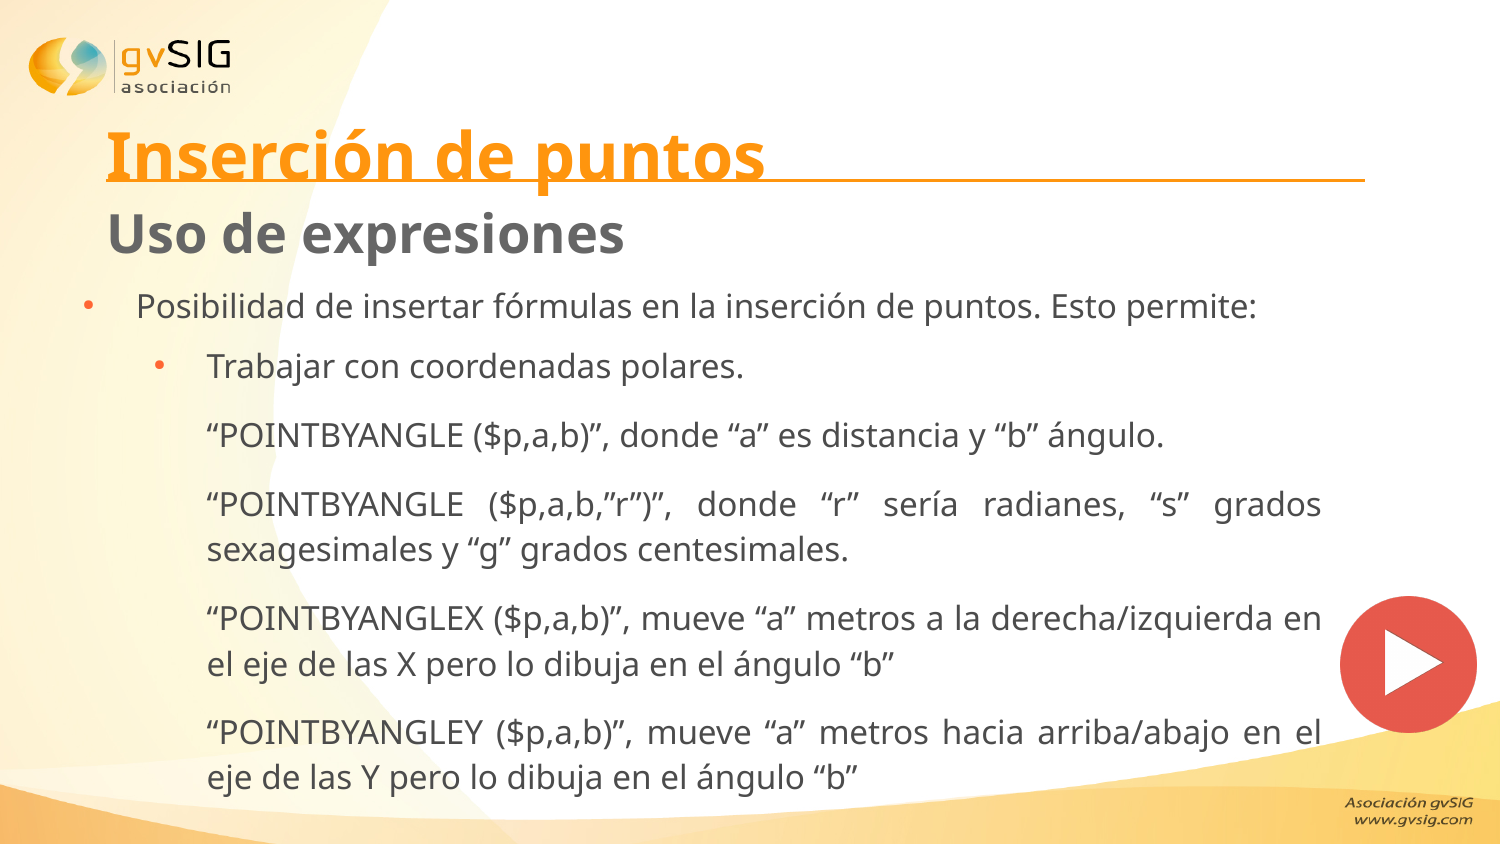

# Inserción de puntos
Uso de expresiones
Posibilidad de insertar fórmulas en la inserción de puntos. Esto permite:
Trabajar con coordenadas polares.
“POINTBYANGLE ($p,a,b)”, donde “a” es distancia y “b” ángulo.
“POINTBYANGLE ($p,a,b,”r”)”, donde “r” sería radianes, “s” grados sexagesimales y “g” grados centesimales.
“POINTBYANGLEX ($p,a,b)”, mueve “a” metros a la derecha/izquierda en el eje de las X pero lo dibuja en el ángulo “b”
“POINTBYANGLEY ($p,a,b)”, mueve “a” metros hacia arriba/abajo en el eje de las Y pero lo dibuja en el ángulo “b”